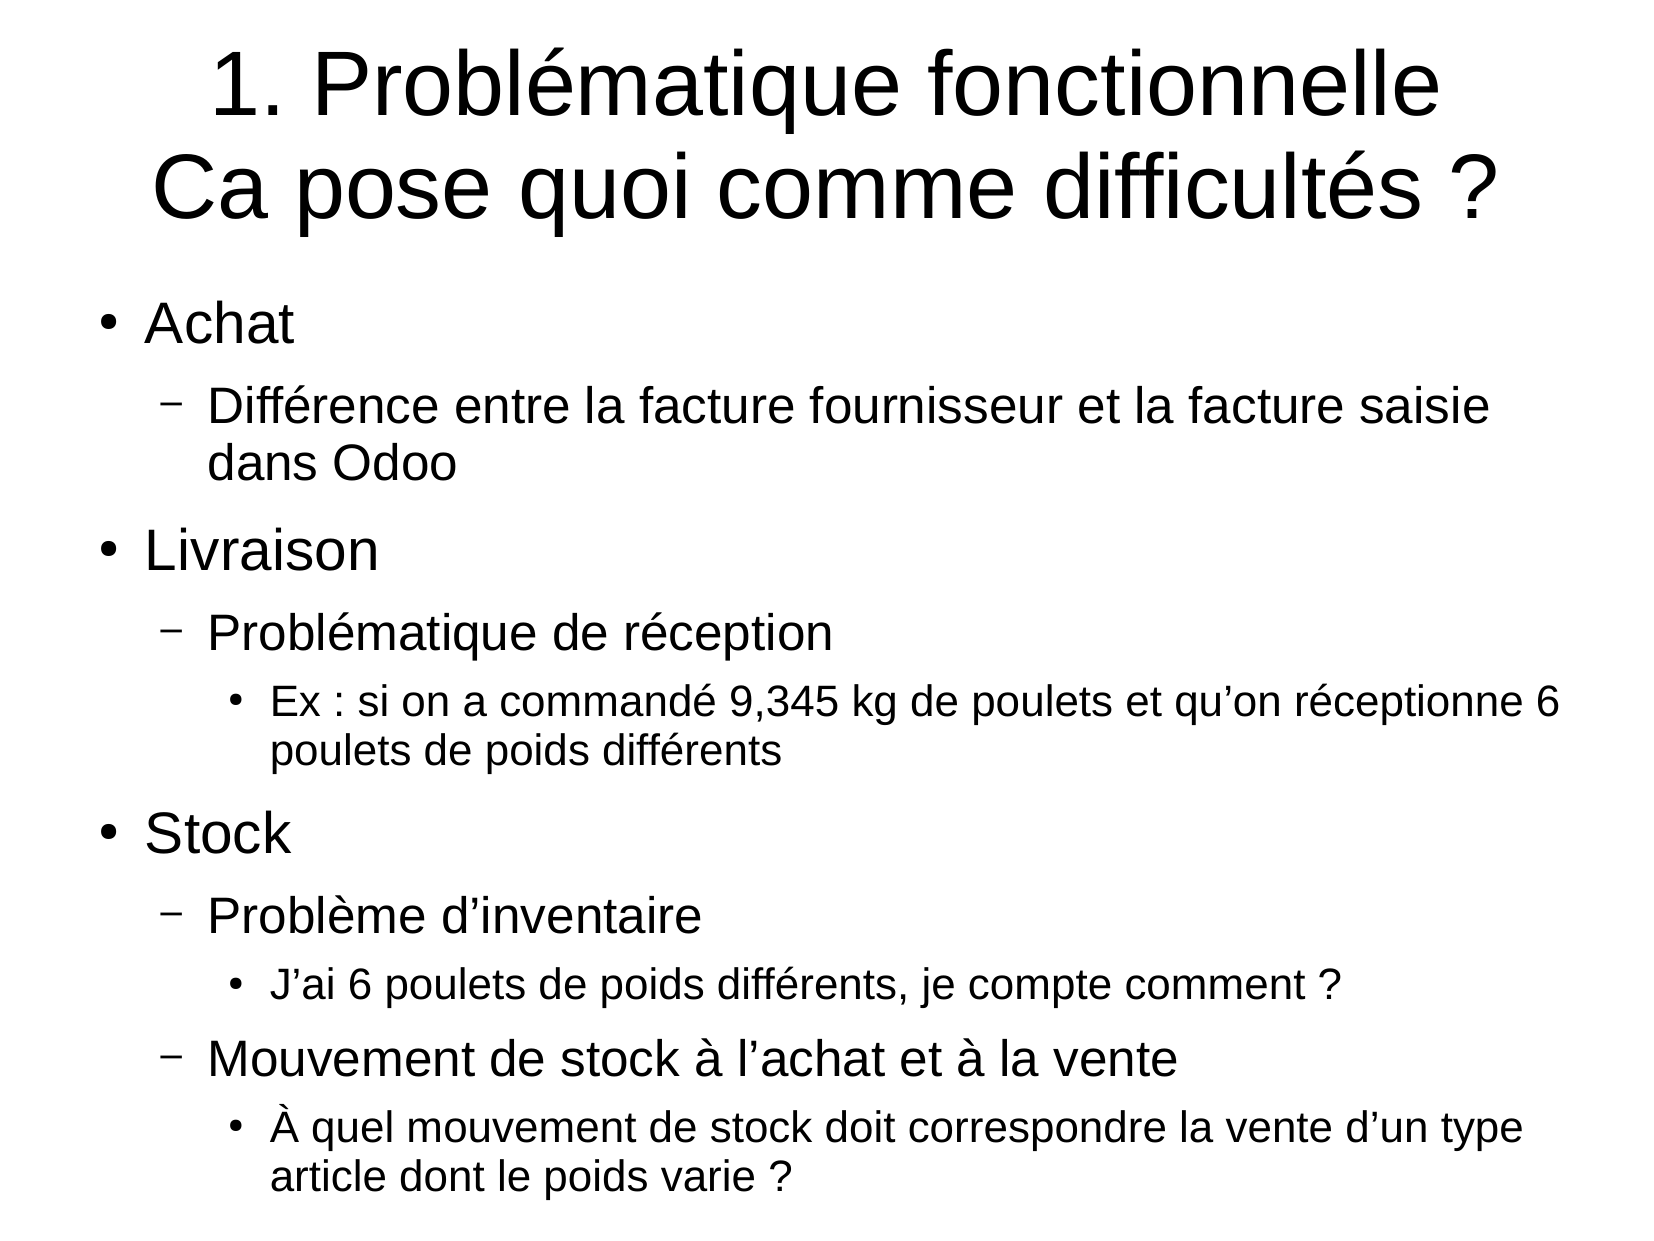

# 1. Problématique fonctionnelle Ca pose quoi comme difficultés ?
Achat
Différence entre la facture fournisseur et la facture saisie dans Odoo
Livraison
Problématique de réception
Ex : si on a commandé 9,345 kg de poulets et qu’on réceptionne 6 poulets de poids différents
Stock
Problème d’inventaire
J’ai 6 poulets de poids différents, je compte comment ?
Mouvement de stock à l’achat et à la vente
À quel mouvement de stock doit correspondre la vente d’un type article dont le poids varie ?